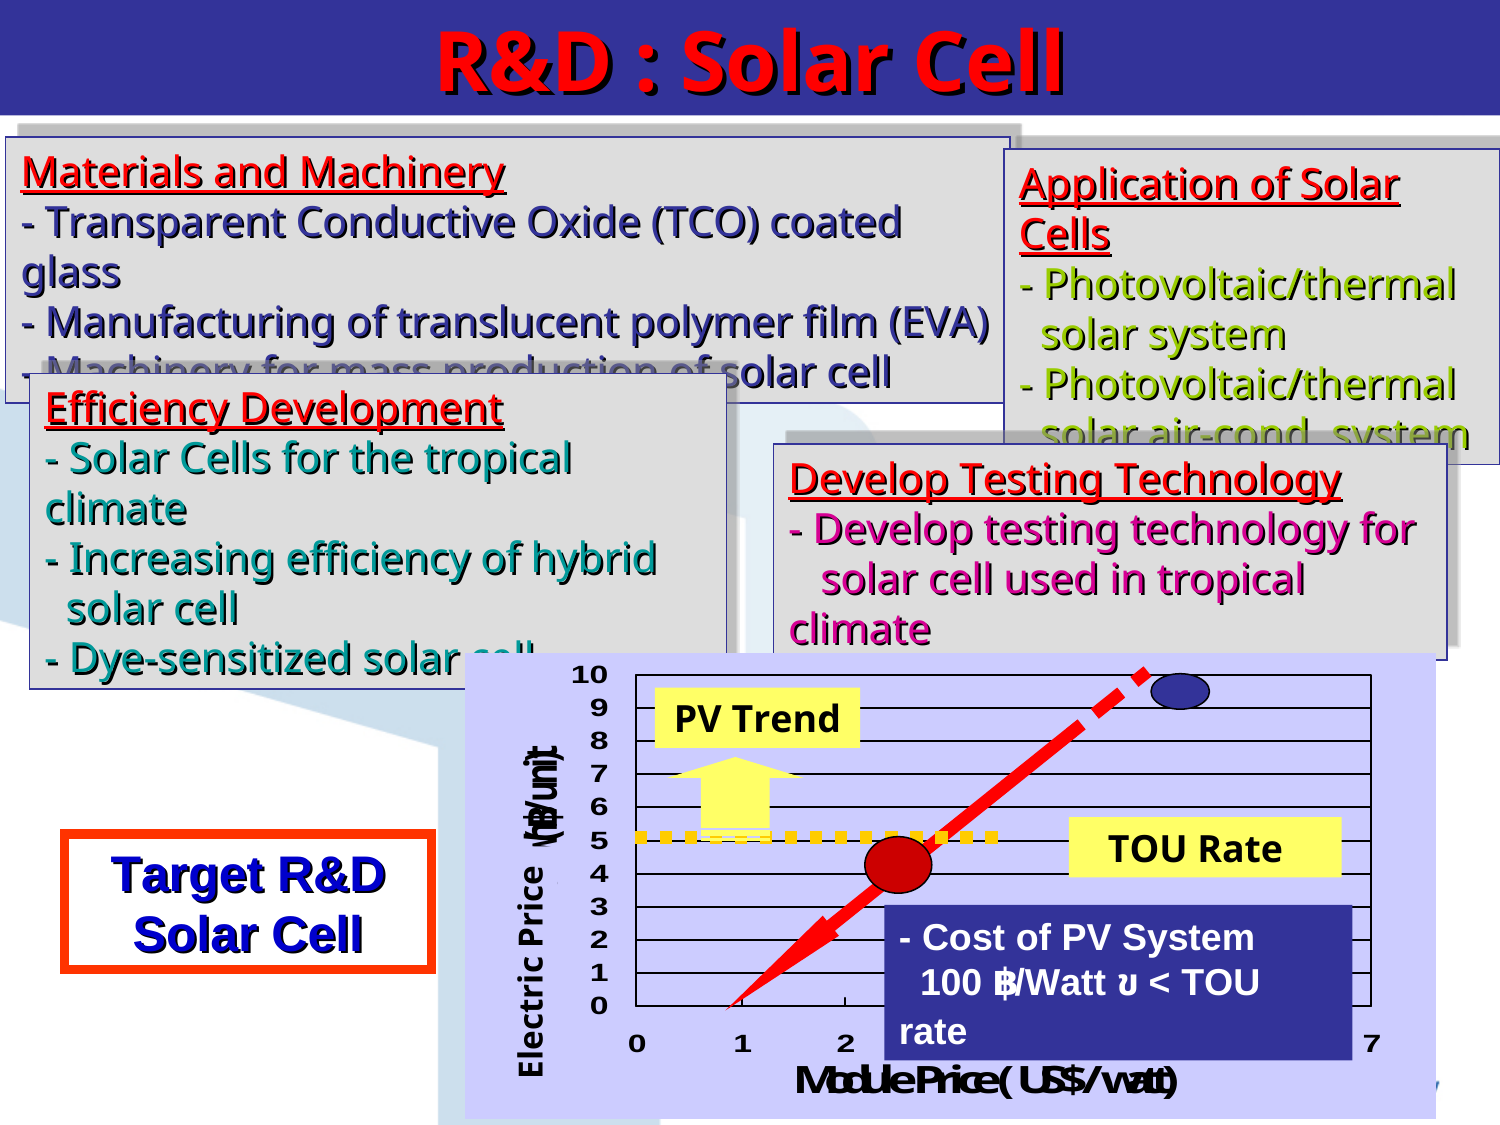

R&D : Solar Cell
Materials and Machinery
- Transparent Conductive Oxide (TCO) coated glass
- Manufacturing of translucent polymer film (EVA)
- Machinery for mass production of solar cell
Application of Solar Cells
- Photovoltaic/thermal
 solar system
- Photovoltaic/thermal
 solar air-cond. system
Efficiency Development
- Solar Cells for the tropical climate
- Increasing efficiency of hybrid
 solar cell
- Dye-sensitized solar cell
Develop Testing Technology
- Develop testing technology for
 solar cell used in tropical climate
PV Trend
TOU Rate
- Cost of PV System
 100 ฿/Watt ข < TOU rate
Electric Price
Target R&D Solar Cell